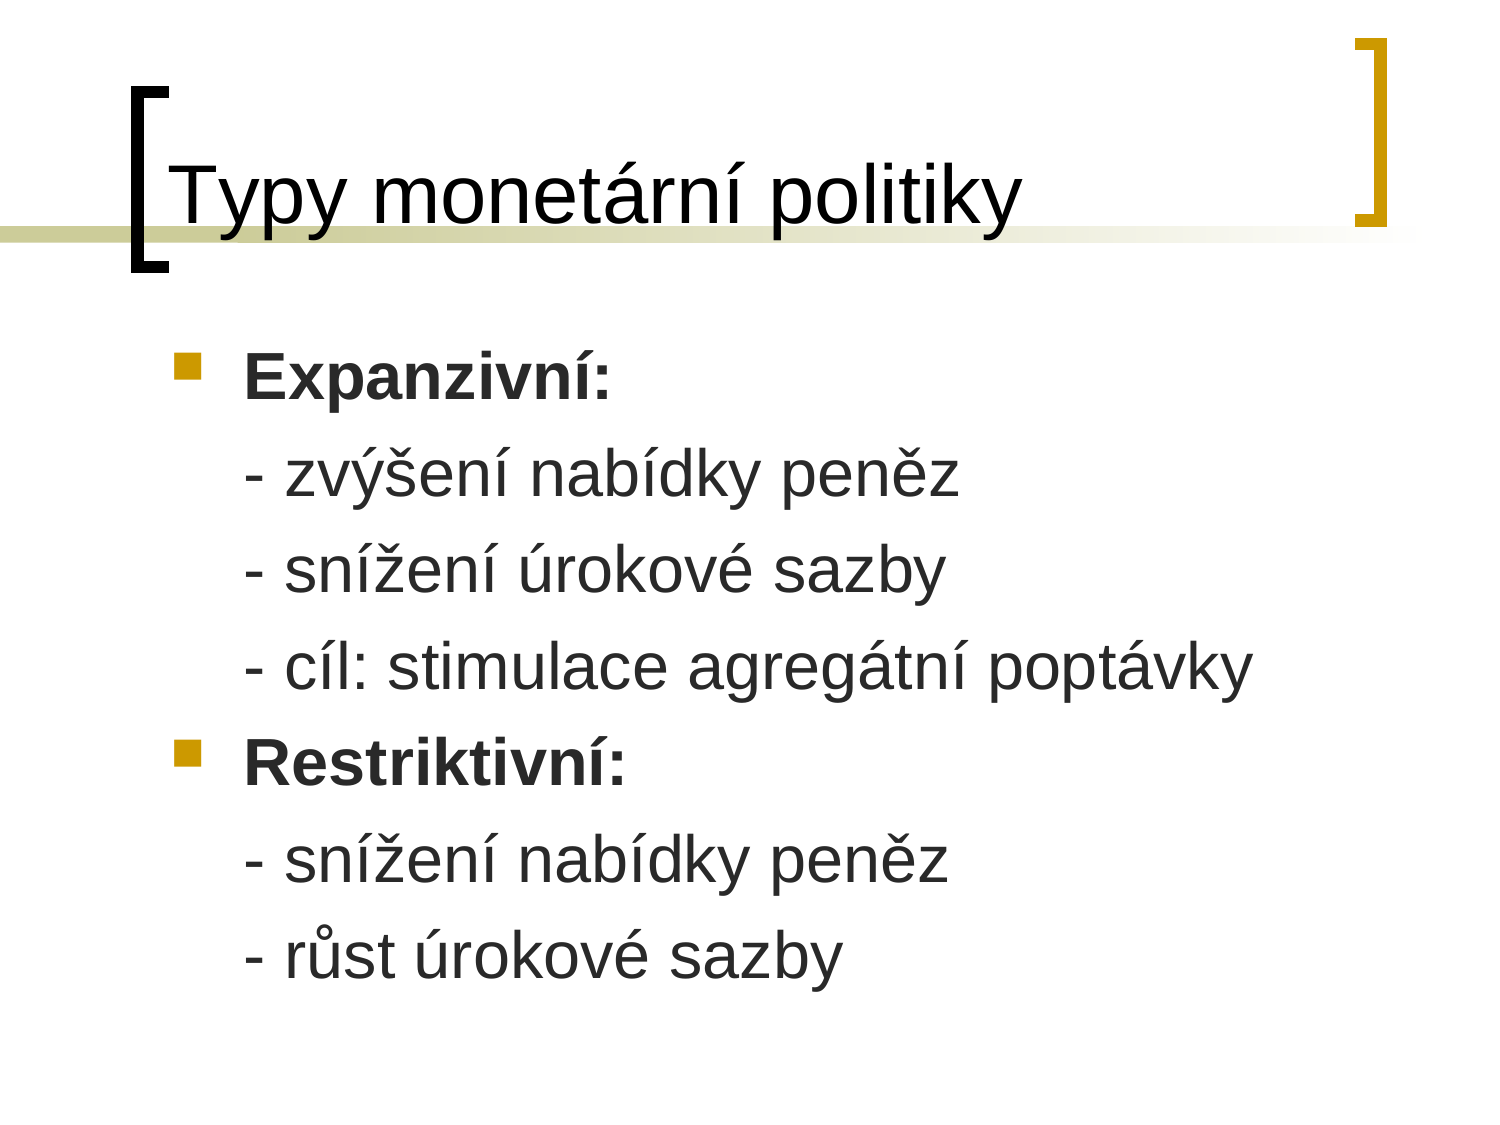

# Typy monetární politiky
Expanzivní:
	- zvýšení nabídky peněz
	- snížení úrokové sazby
	- cíl: stimulace agregátní poptávky
Restriktivní:
	- snížení nabídky peněz
	- růst úrokové sazby